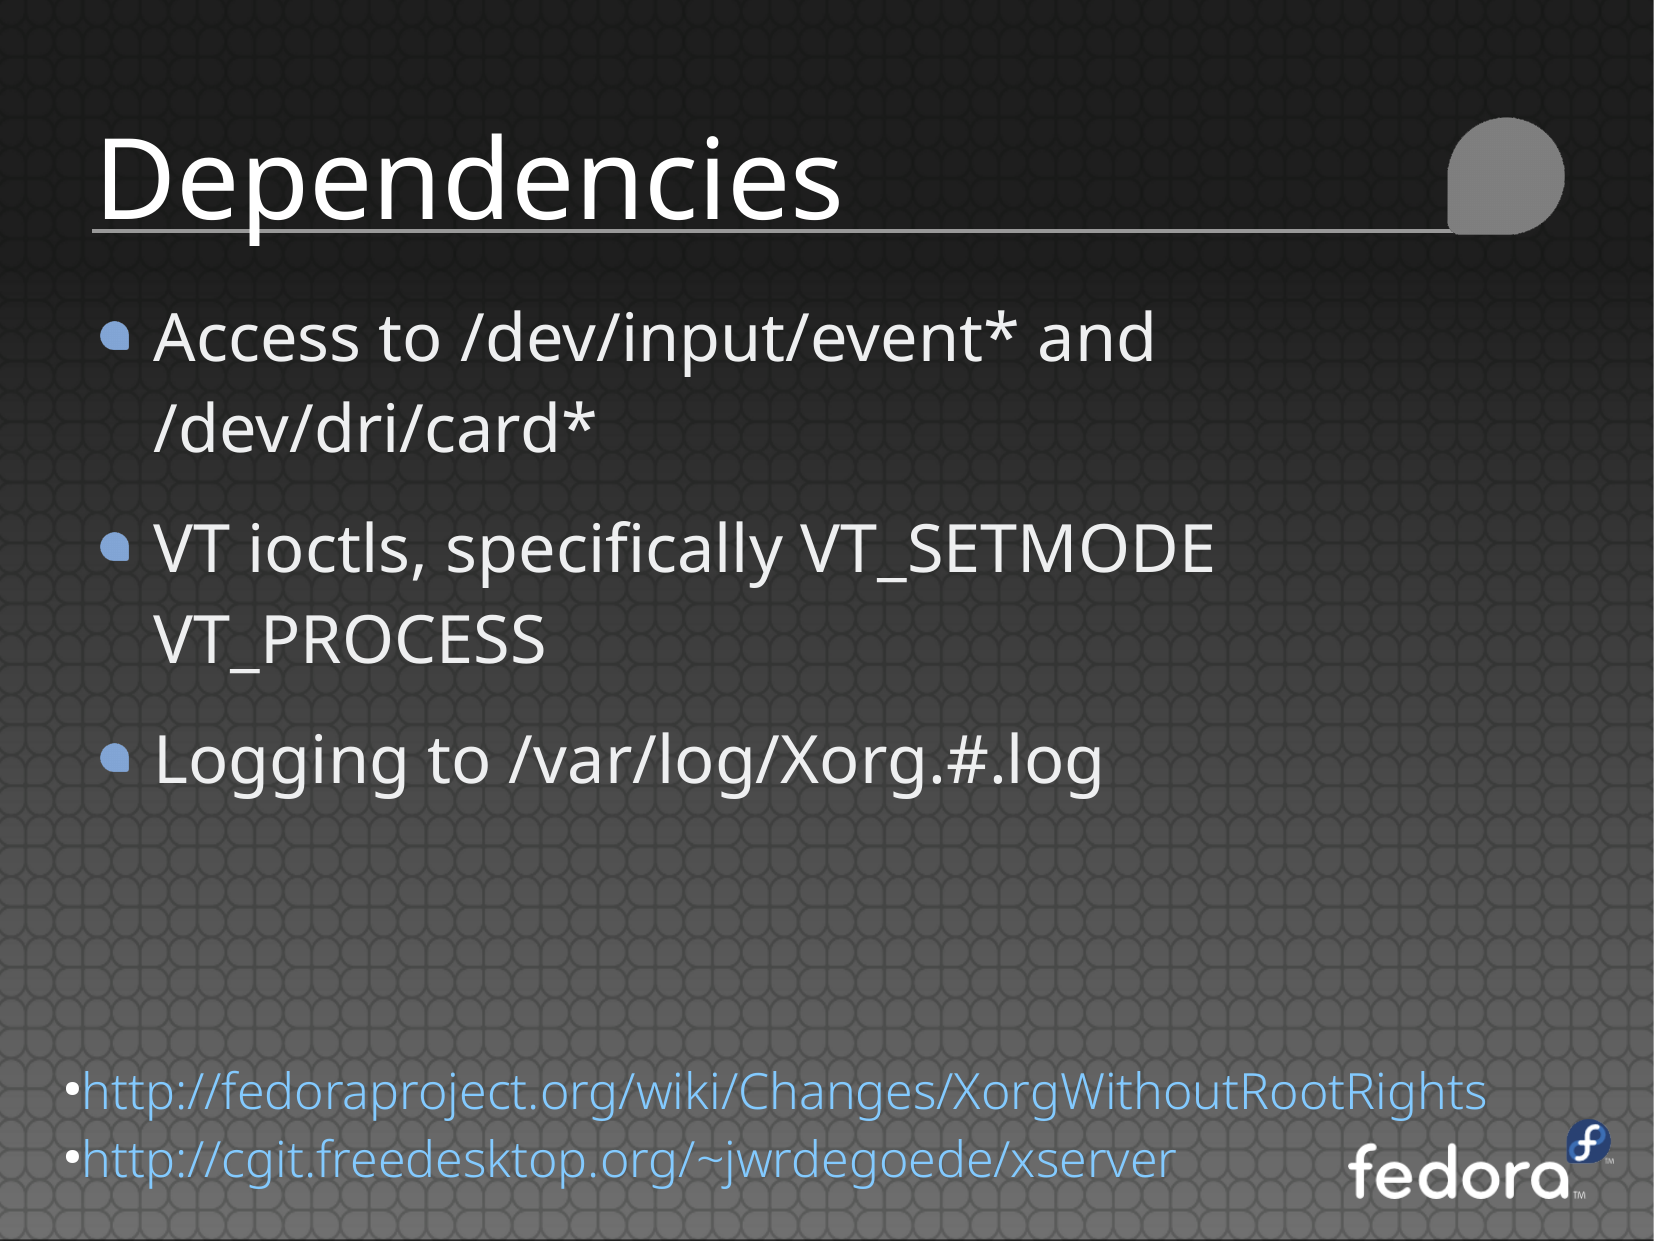

Dependencies
# Access to /dev/input/event* and /dev/dri/card*
VT ioctls, specifically VT_SETMODE VT_PROCESS
Logging to /var/log/Xorg.#.log
http://fedoraproject.org/wiki/Changes/XorgWithoutRootRights
http://cgit.freedesktop.org/~jwrdegoede/xserver